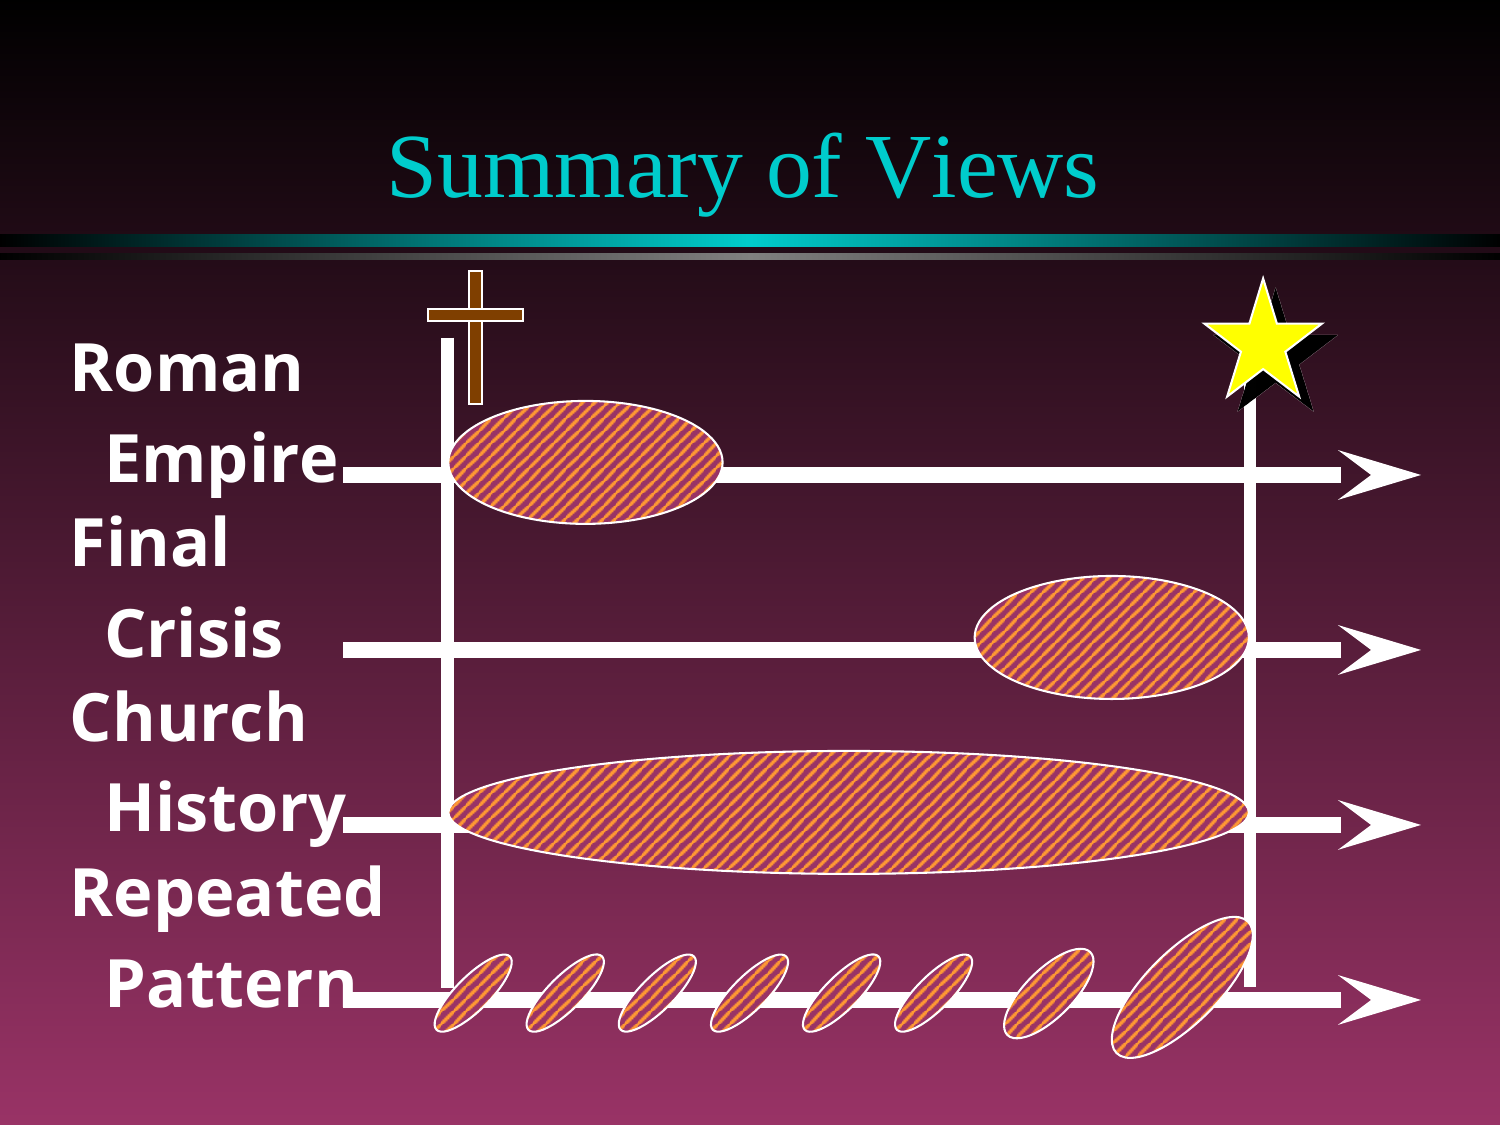

# Summary of Views
 Roman
 Empire
 Final
 Crisis
 Church
 History
 Repeated
 Pattern